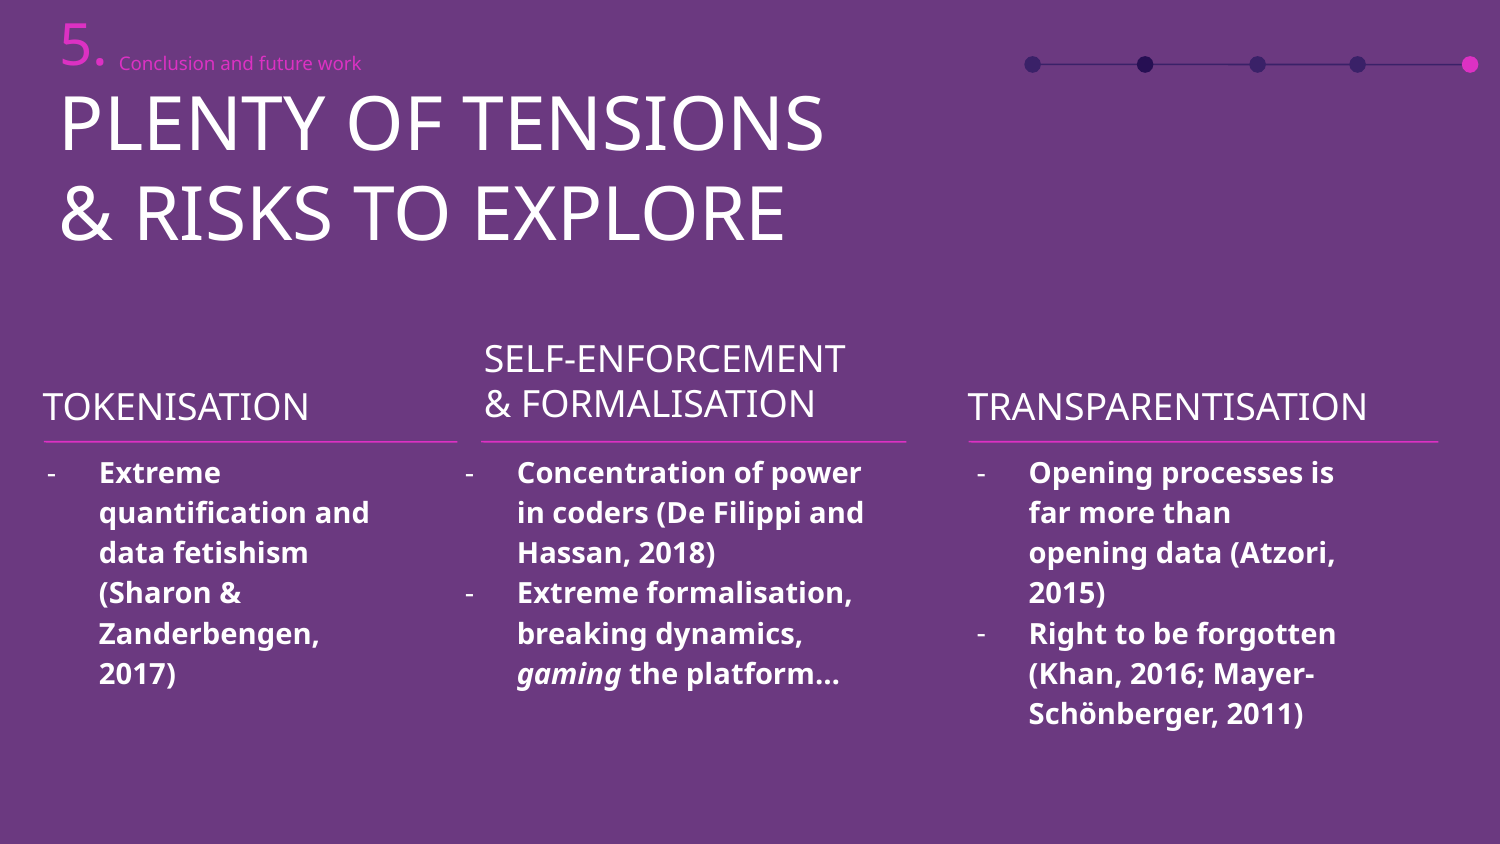

5.
Conclusion and future work
PLENTY OF TENSIONS
& RISKS TO EXPLORE
SELF-ENFORCEMENT
& FORMALISATION
TOKENISATION
TRANSPARENTISATION
# Extreme quantification and data fetishism (Sharon & Zanderbengen, 2017)
Concentration of power in coders (De Filippi and Hassan, 2018)
Extreme formalisation, breaking dynamics, gaming the platform…
Opening processes is far more than opening data (Atzori, 2015)
Right to be forgotten (Khan, 2016; Mayer-Schönberger, 2011)